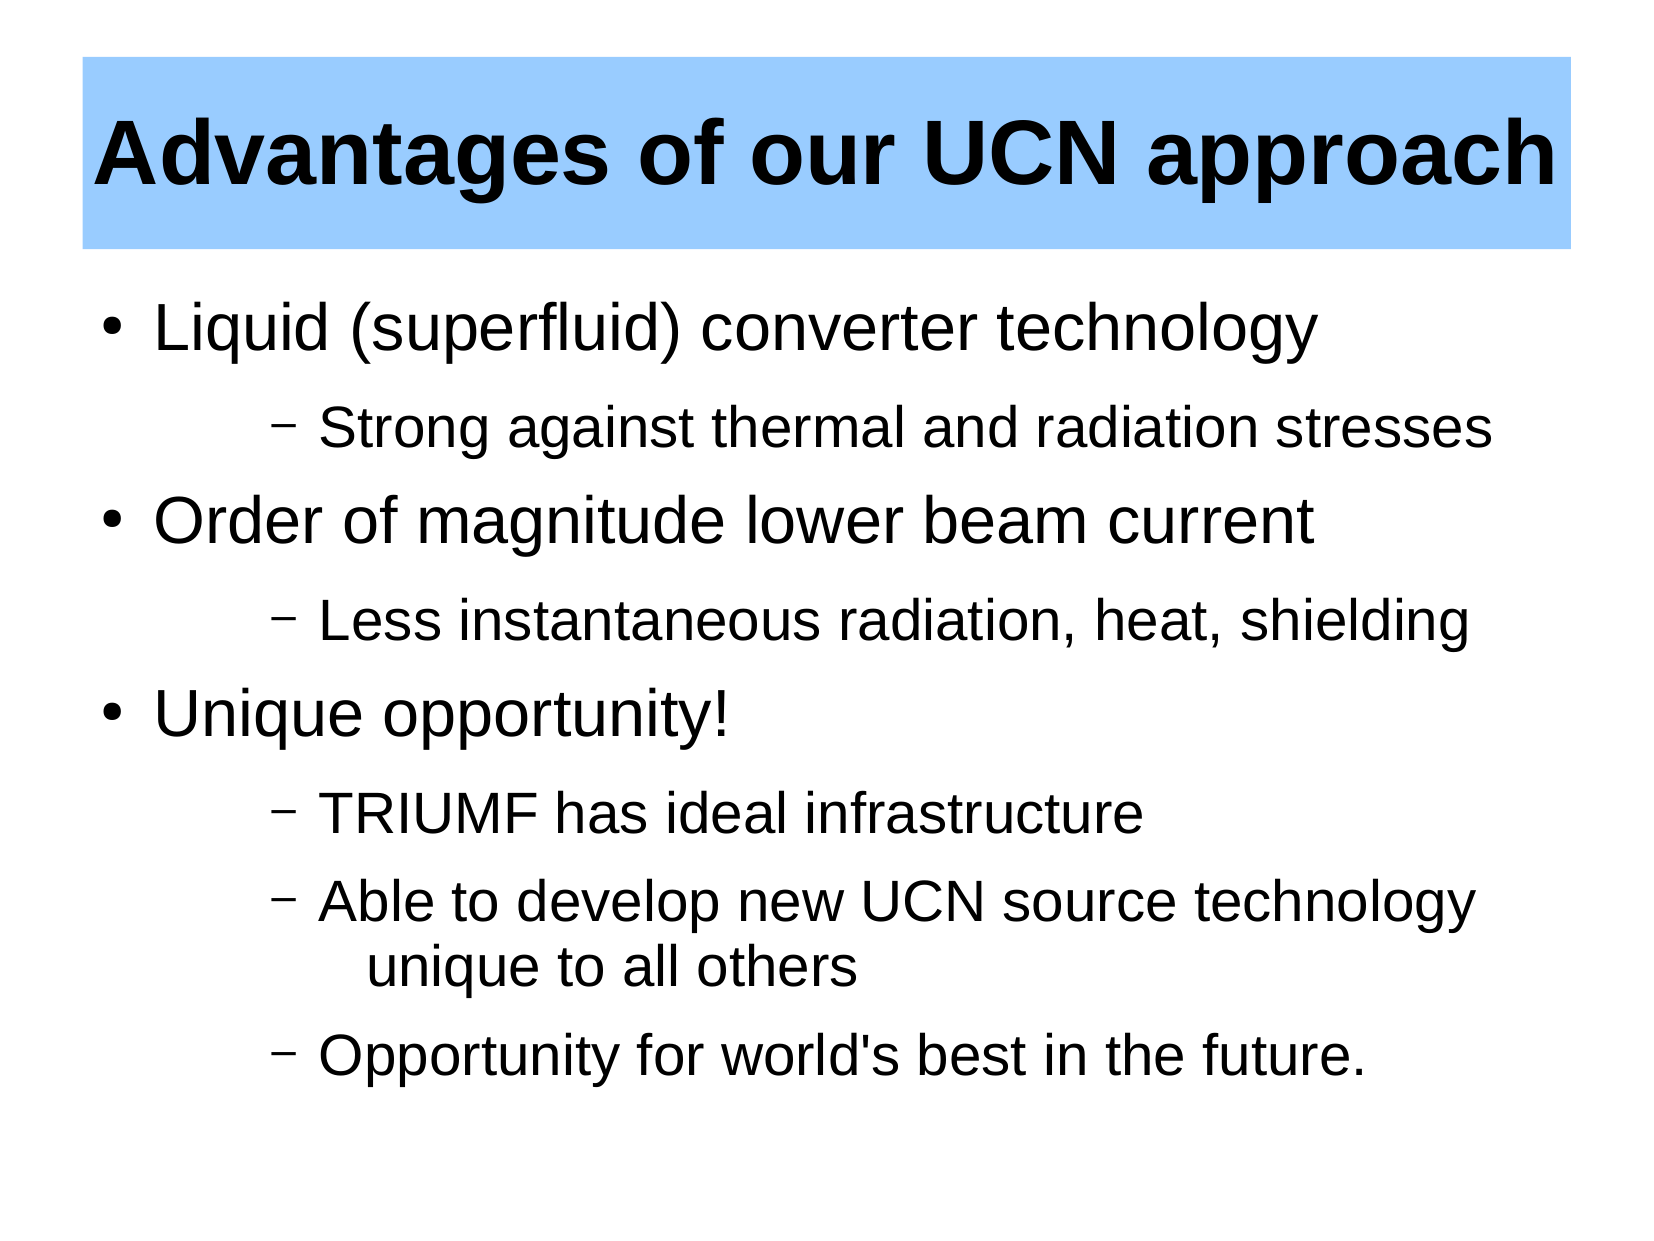

# Advantages of our UCN approach
Liquid (superfluid) converter technology
Strong against thermal and radiation stresses
Order of magnitude lower beam current
Less instantaneous radiation, heat, shielding
Unique opportunity!
TRIUMF has ideal infrastructure
Able to develop new UCN source technology unique to all others
Opportunity for world's best in the future.